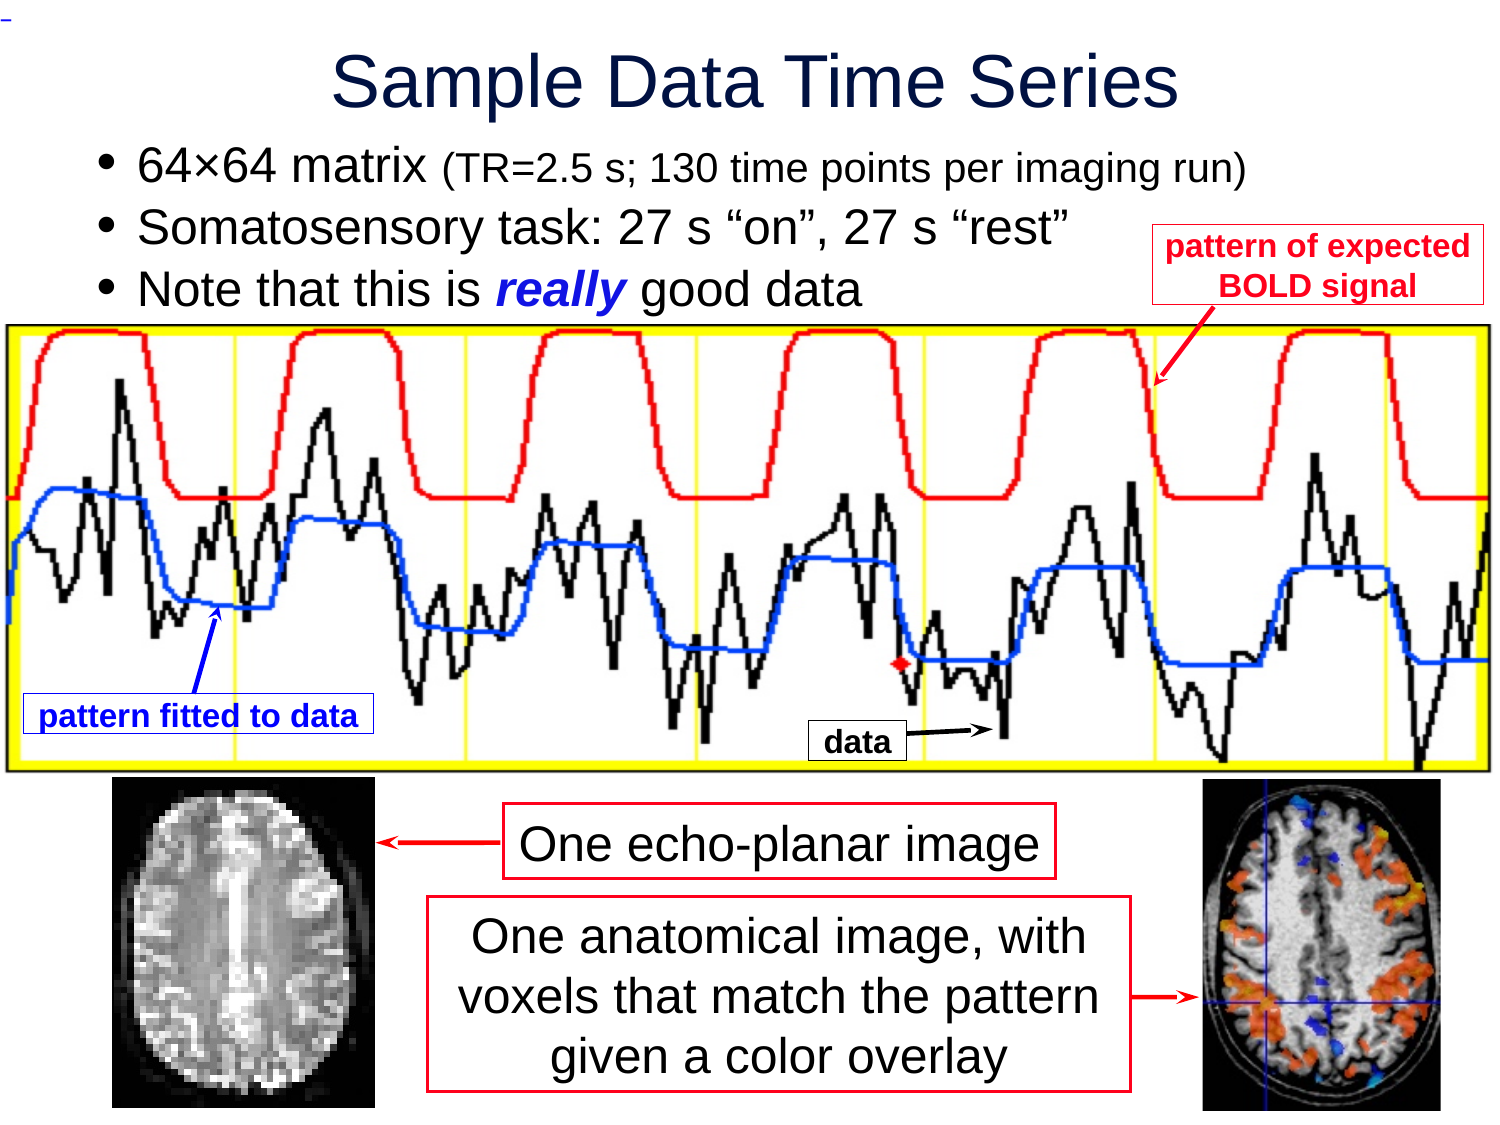

# Sample Data Time Series
 64×64 matrix (TR=2.5 s; 130 time points per imaging run)
 Somatosensory task: 27 s “on”, 27 s “rest”
 Note that this is really good data
pattern of expected BOLD signal
pattern fitted to data
data
One echo-planar image
One anatomical image, with voxels that match the pattern given a color overlay